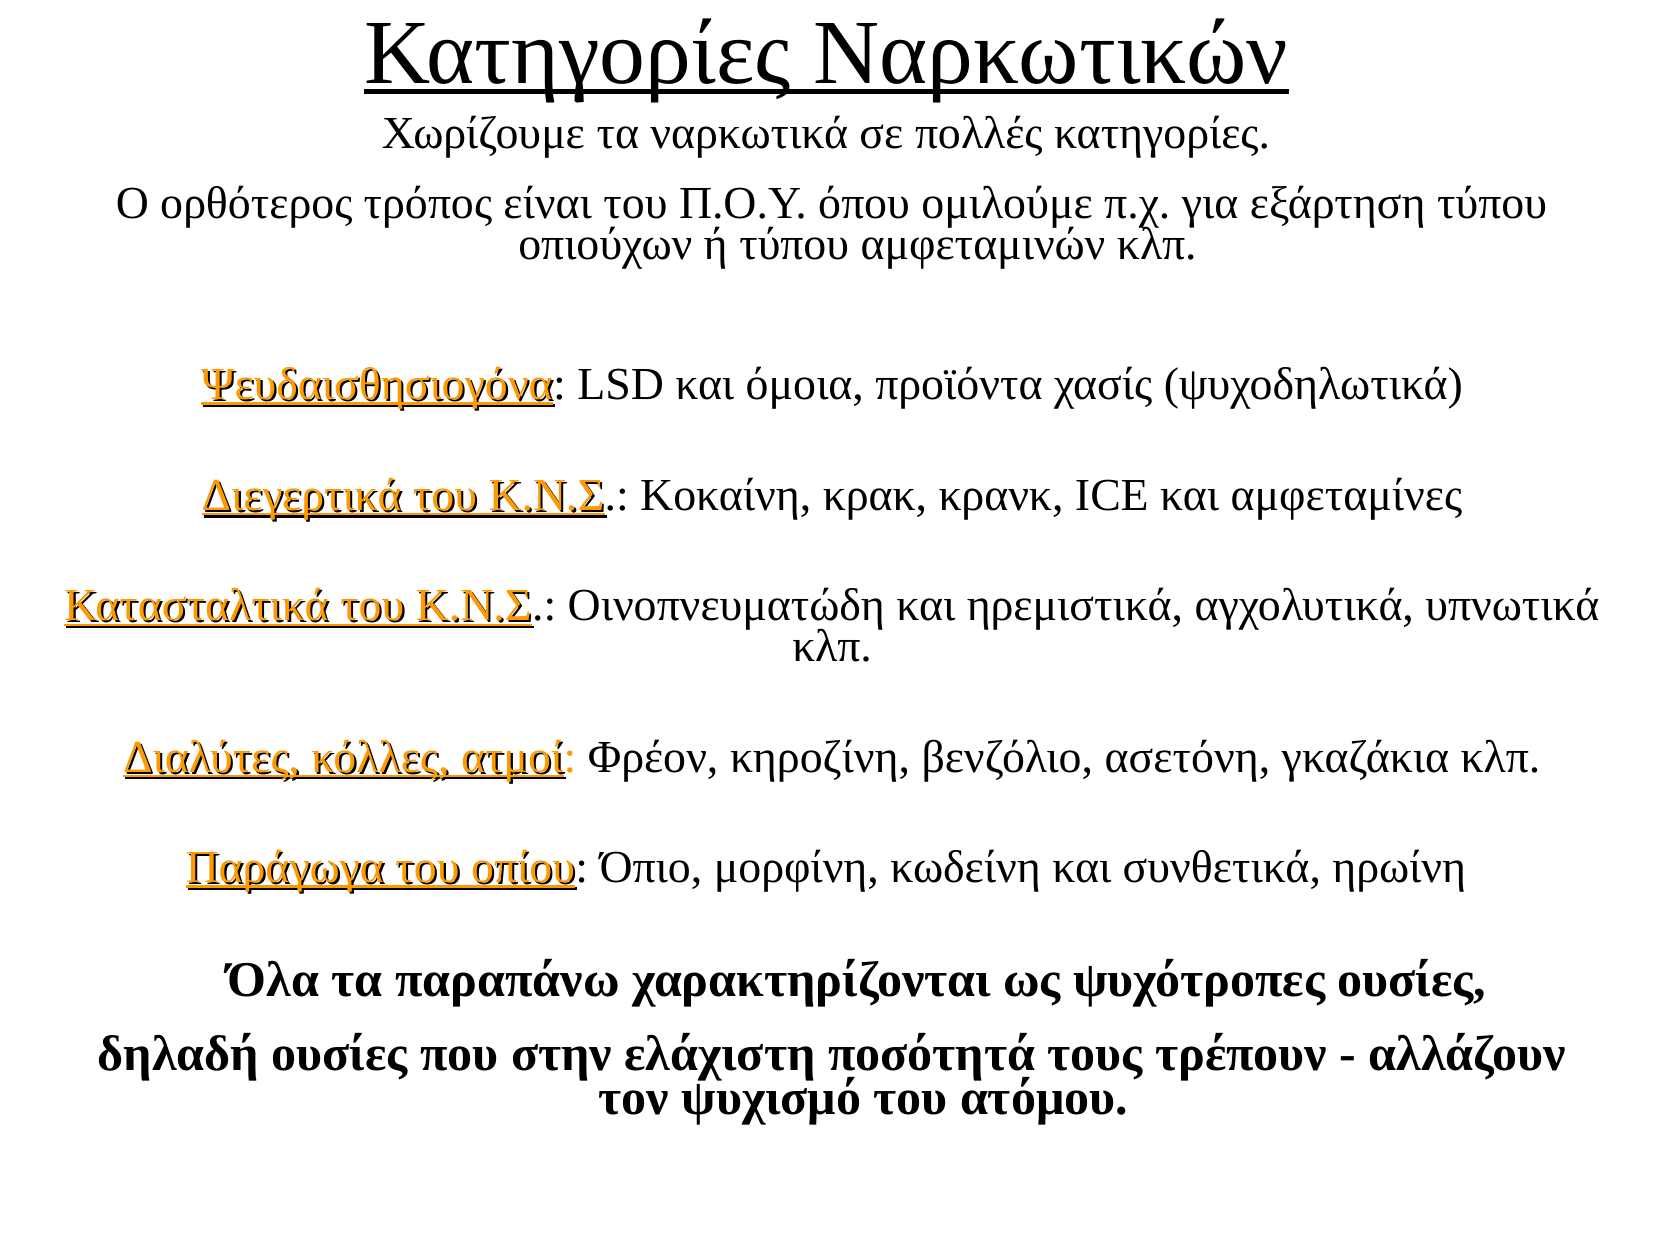

# Κατηγορίες Ναρκωτικών
Χωρίζουμε τα ναρκωτικά σε πολλές κατηγορίες.
Ο ορθότερος τρόπος είναι του Π.Ο.Υ. όπου ομιλούμε π.χ. για εξάρτηση τύπου οπιούχων ή τύπου αμφεταμινών κλπ.
Ψευδαισθησιογόνα: LSD και όμοια, προϊόντα χασίς (ψυχοδηλωτικά)
Διεγερτικά του Κ.Ν.Σ.: Κοκαίνη, κρακ, κρανκ, ICE και αμφεταμίνες
Κατασταλτικά του Κ.Ν.Σ.: Οινοπνευματώδη και ηρεμιστικά, αγχολυτικά, υπνωτικά κλπ.
Διαλύτες, κόλλες, ατμοί: Φρέον, κηροζίνη, βενζόλιο, ασετόνη, γκαζάκια κλπ.
Παράγωγα του οπίου: Όπιο, μορφίνη, κωδείνη και συνθετικά, ηρωίνη
Όλα τα παραπάνω χαρακτηρίζονται ως ψυχότροπες ουσίες,
δηλαδή ουσίες που στην ελάχιστη ποσότητά τους τρέπουν - αλλάζουν τον ψυχισμό του ατόμου.